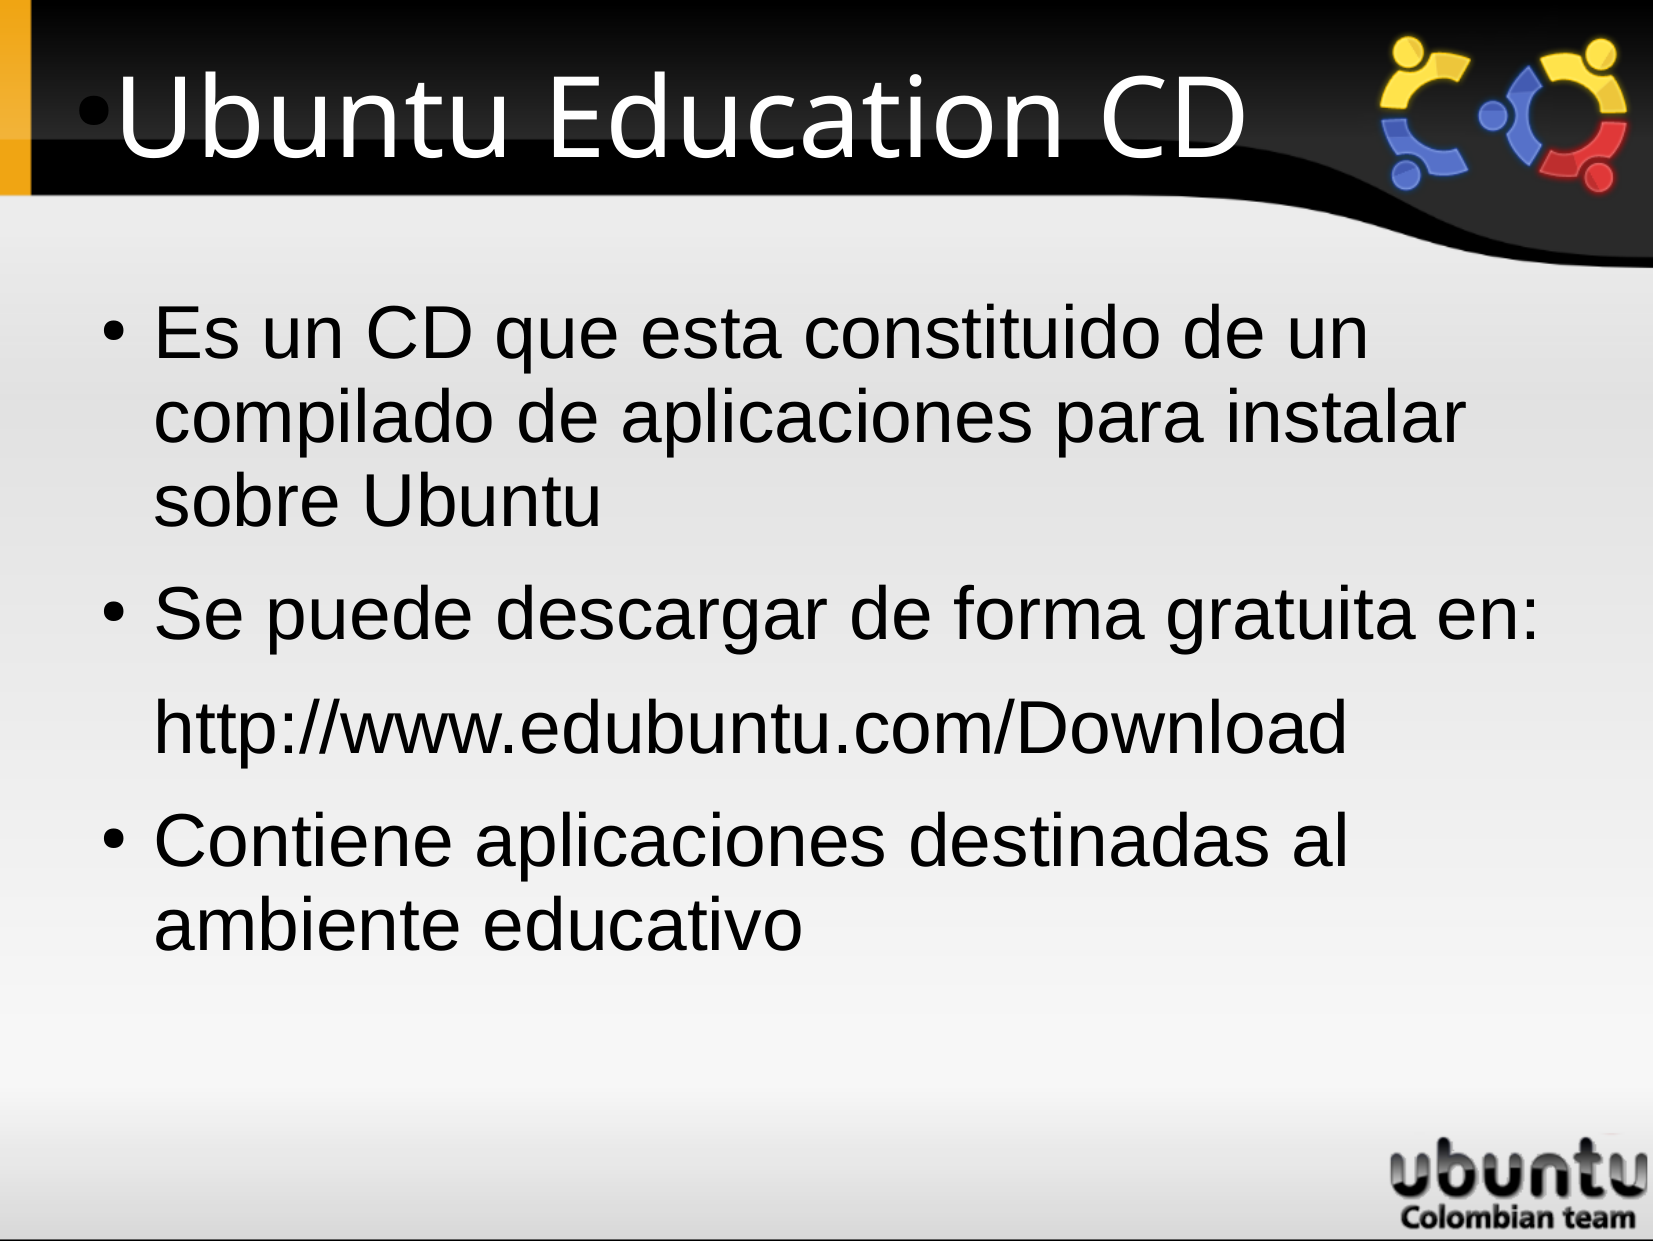

Ubuntu Education CD
# Es un CD que esta constituido de un compilado de aplicaciones para instalar sobre Ubuntu
Se puede descargar de forma gratuita en:
http://www.edubuntu.com/Download
Contiene aplicaciones destinadas al ambiente educativo